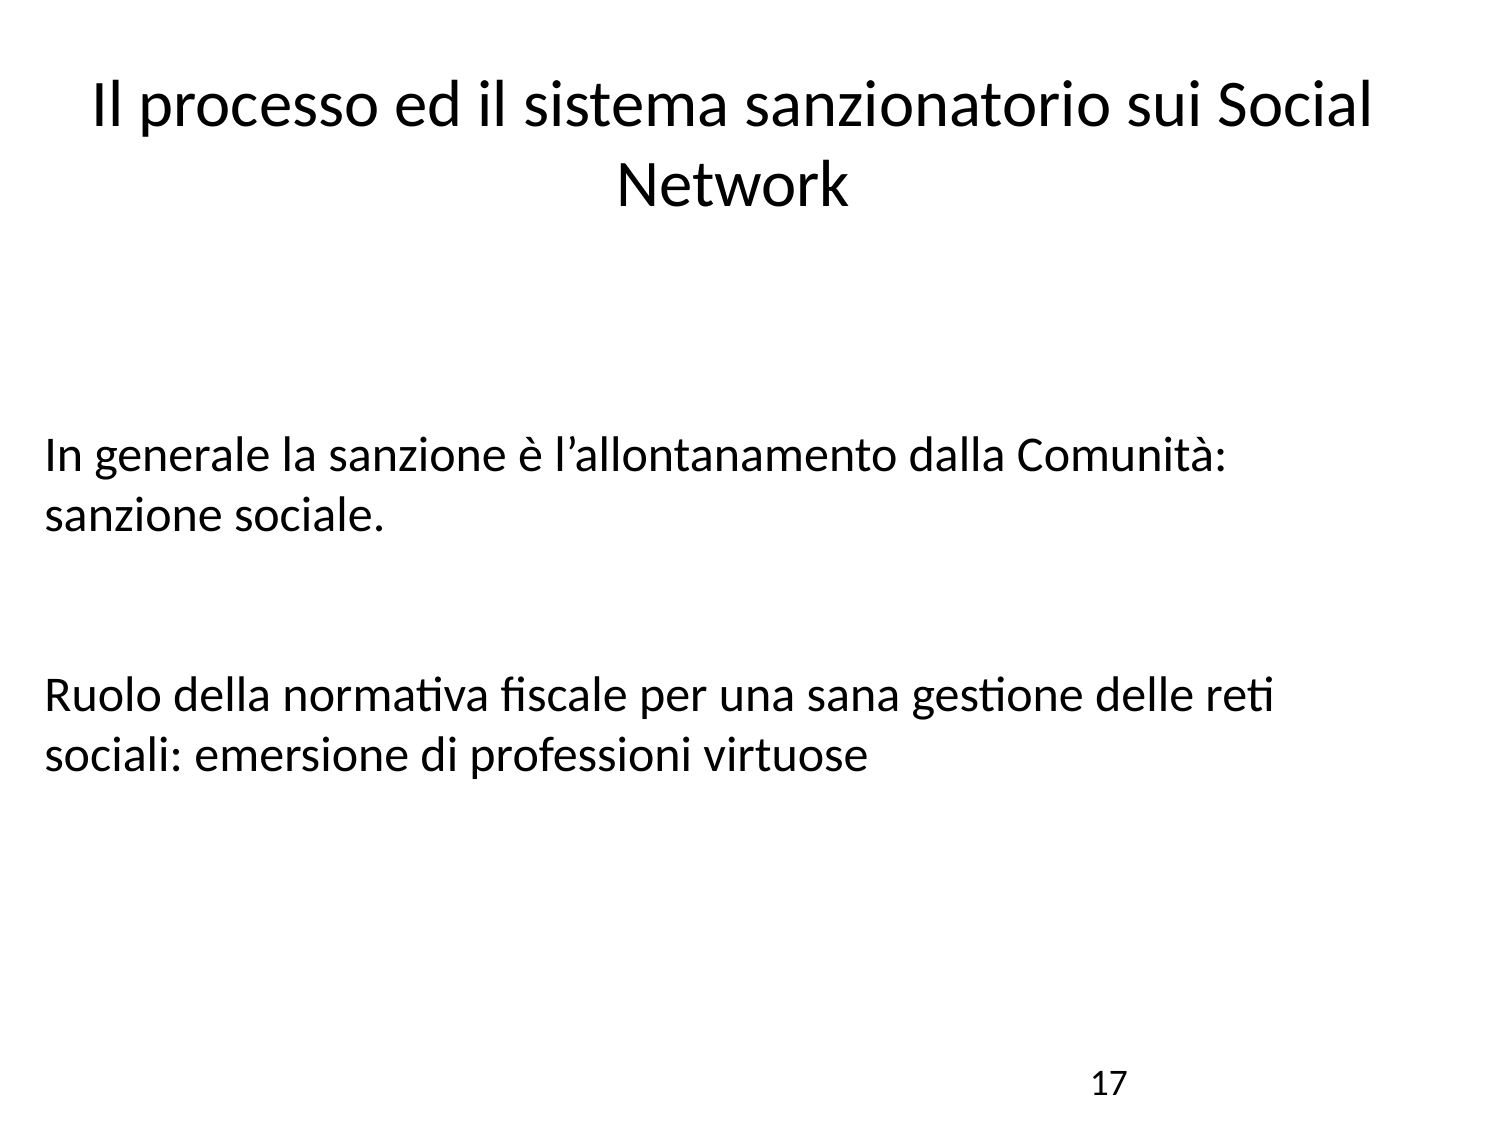

# Il processo ed il sistema sanzionatorio sui Social Network
In generale la sanzione è l’allontanamento dalla Comunità: sanzione sociale.
Ruolo della normativa fiscale per una sana gestione delle reti sociali: emersione di professioni virtuose